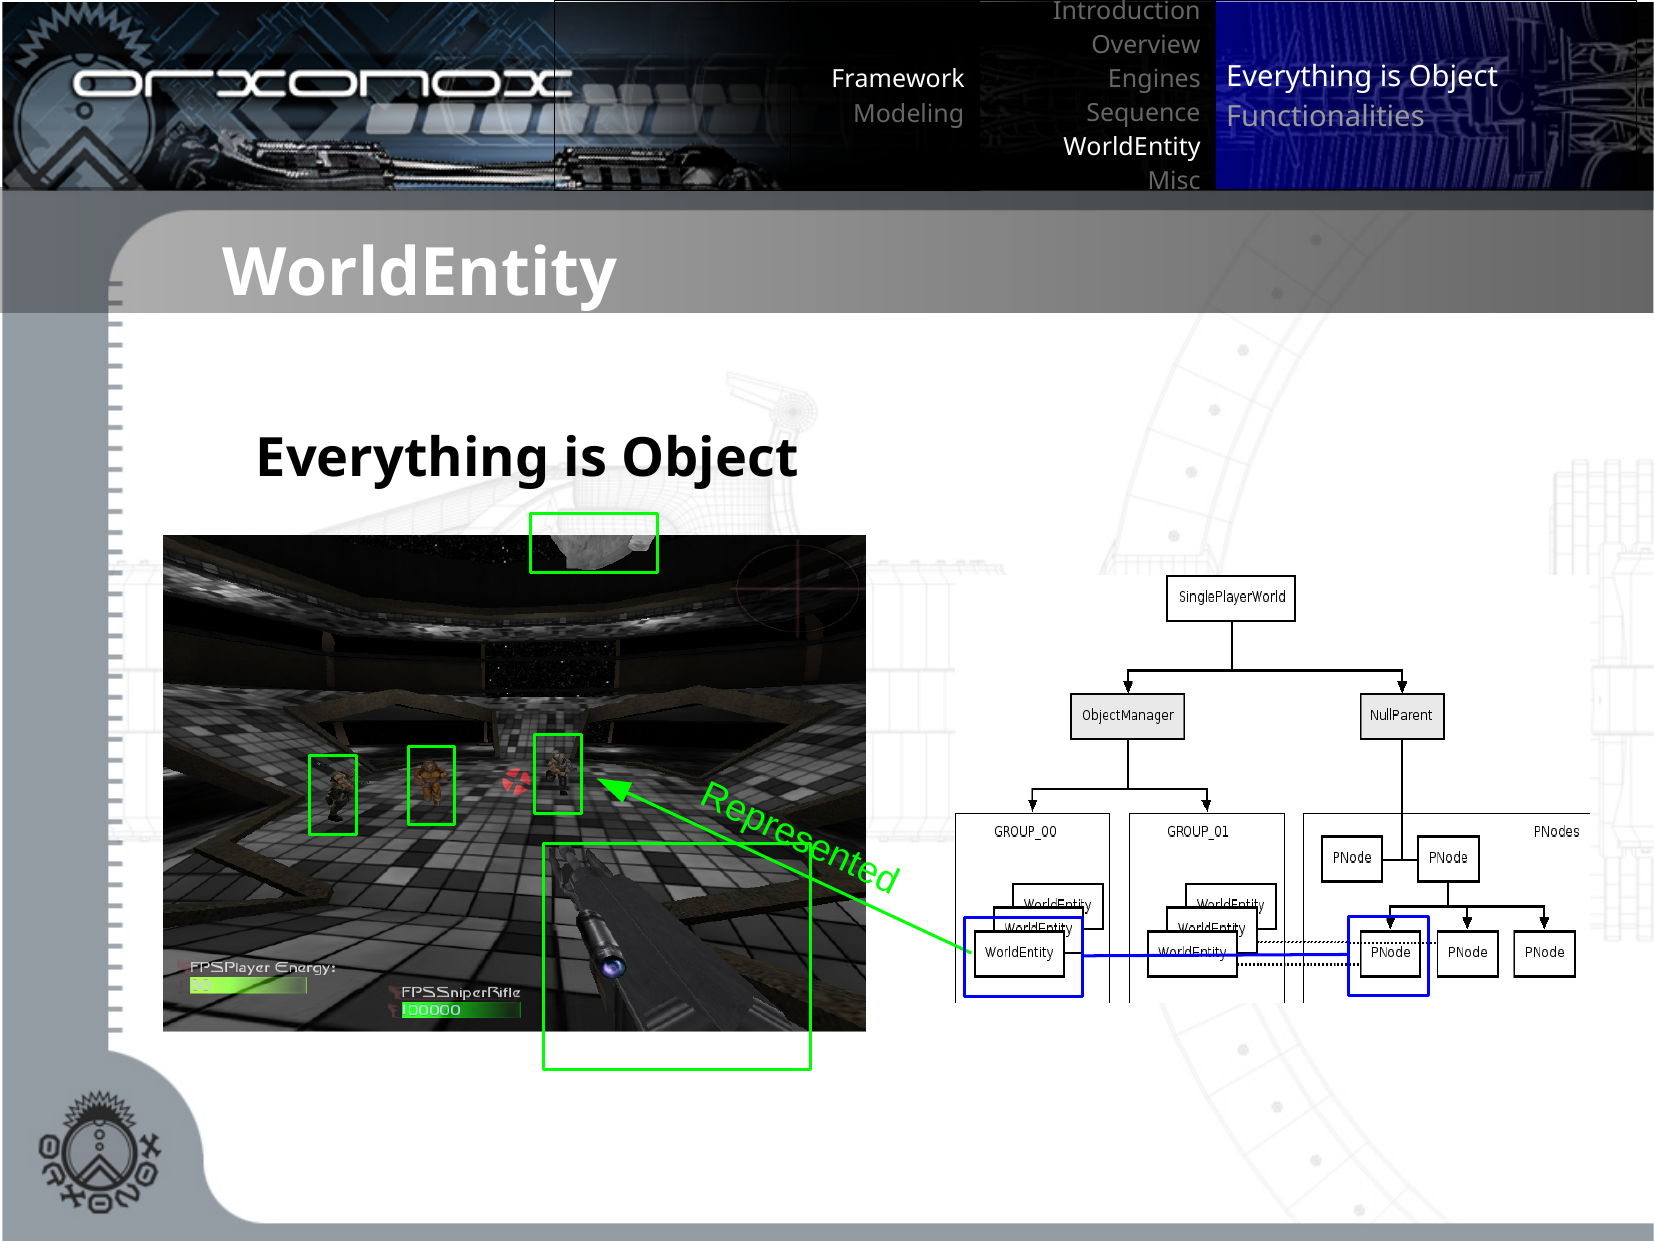

Introduction
Overview
Engines
Sequence
WorldEntity
Misc
Everything is Object
Functionalities
Framework
Modeling
WorldEntity
Everything is Object
Represented